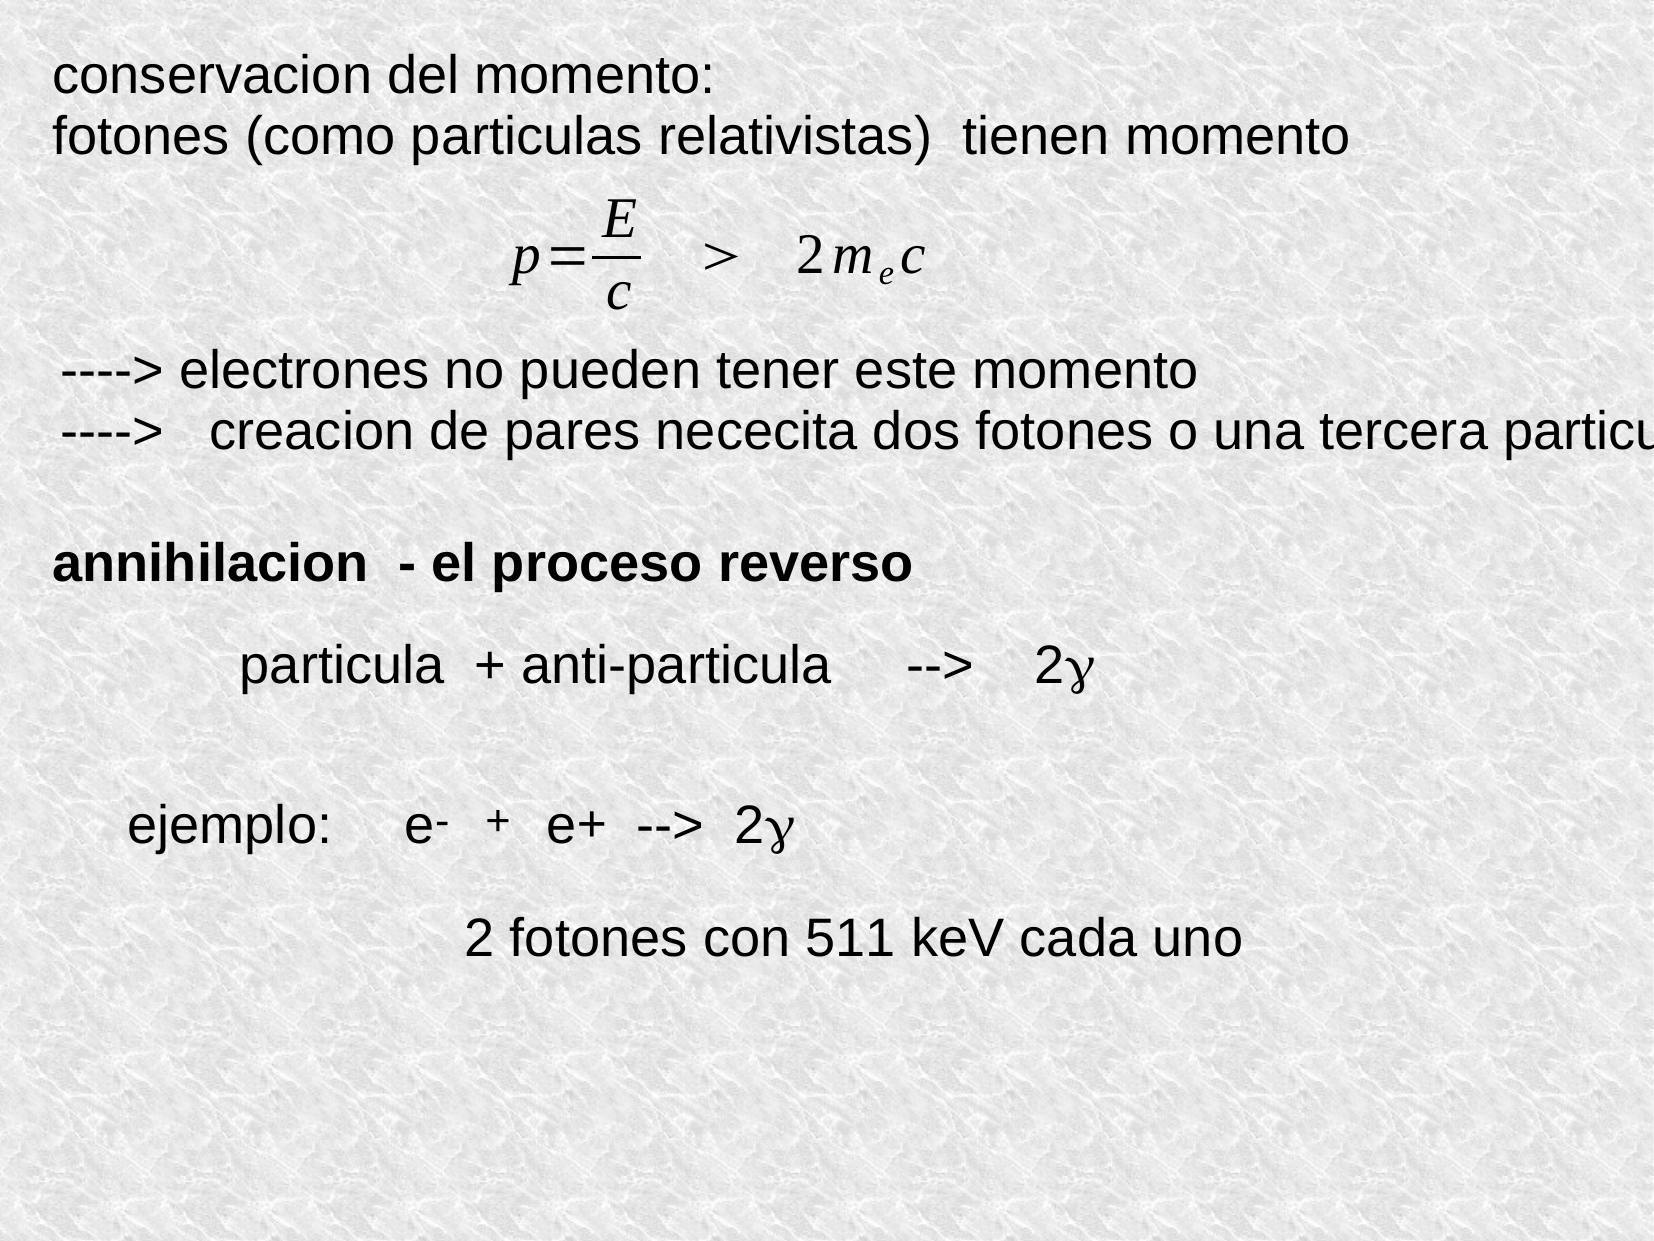

conservacion del momento:
fotones (como particulas relativistas) tienen momento
----> electrones no pueden tener este momento
----> creacion de pares nececita dos fotones o una tercera particula
annihilacion - el proceso reverso
particula + anti-particula --> 2
ejemplo:
 e- + e+ --> 2
2 fotones con 511 keV cada uno